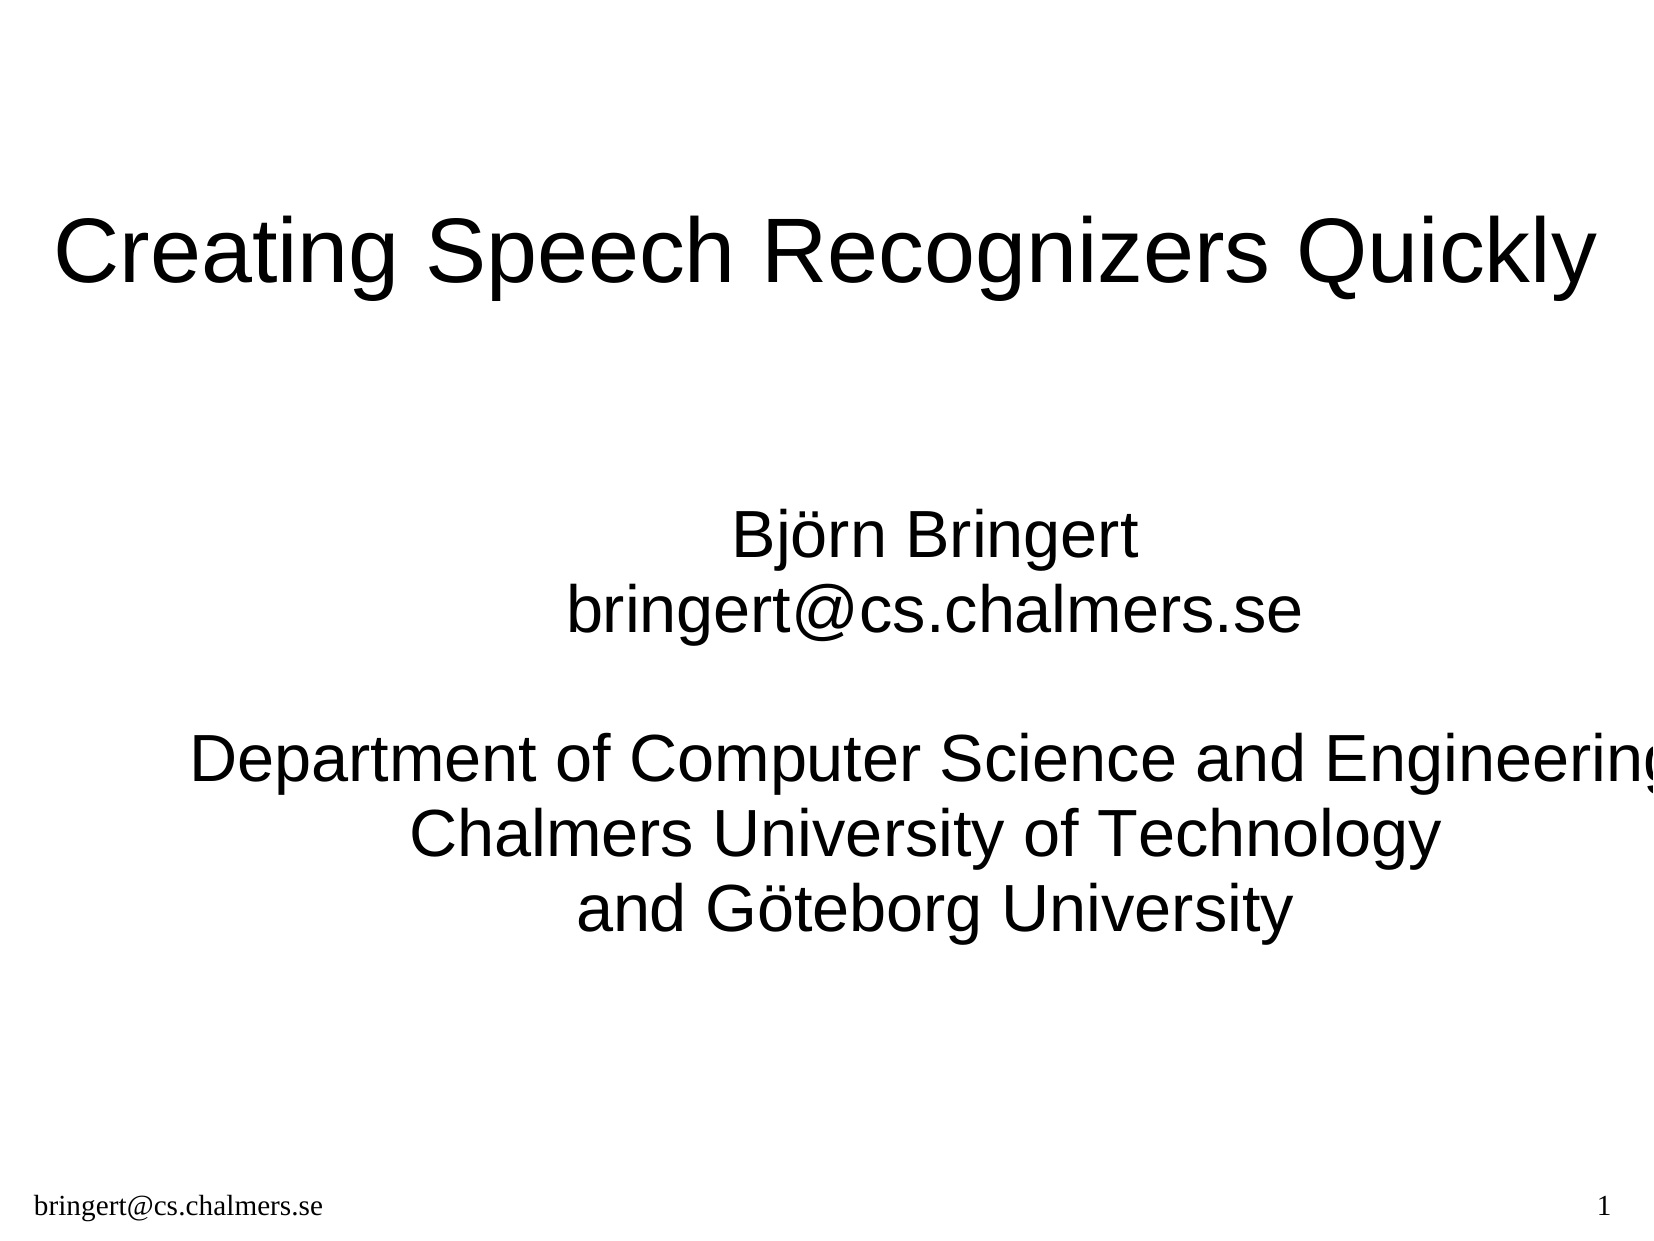

# Creating Speech Recognizers Quickly
Björn Bringert
bringert@cs.chalmers.se
Department of Computer Science and Engineering
Chalmers University of Technology
and Göteborg University
bringert@cs.chalmers.se
1